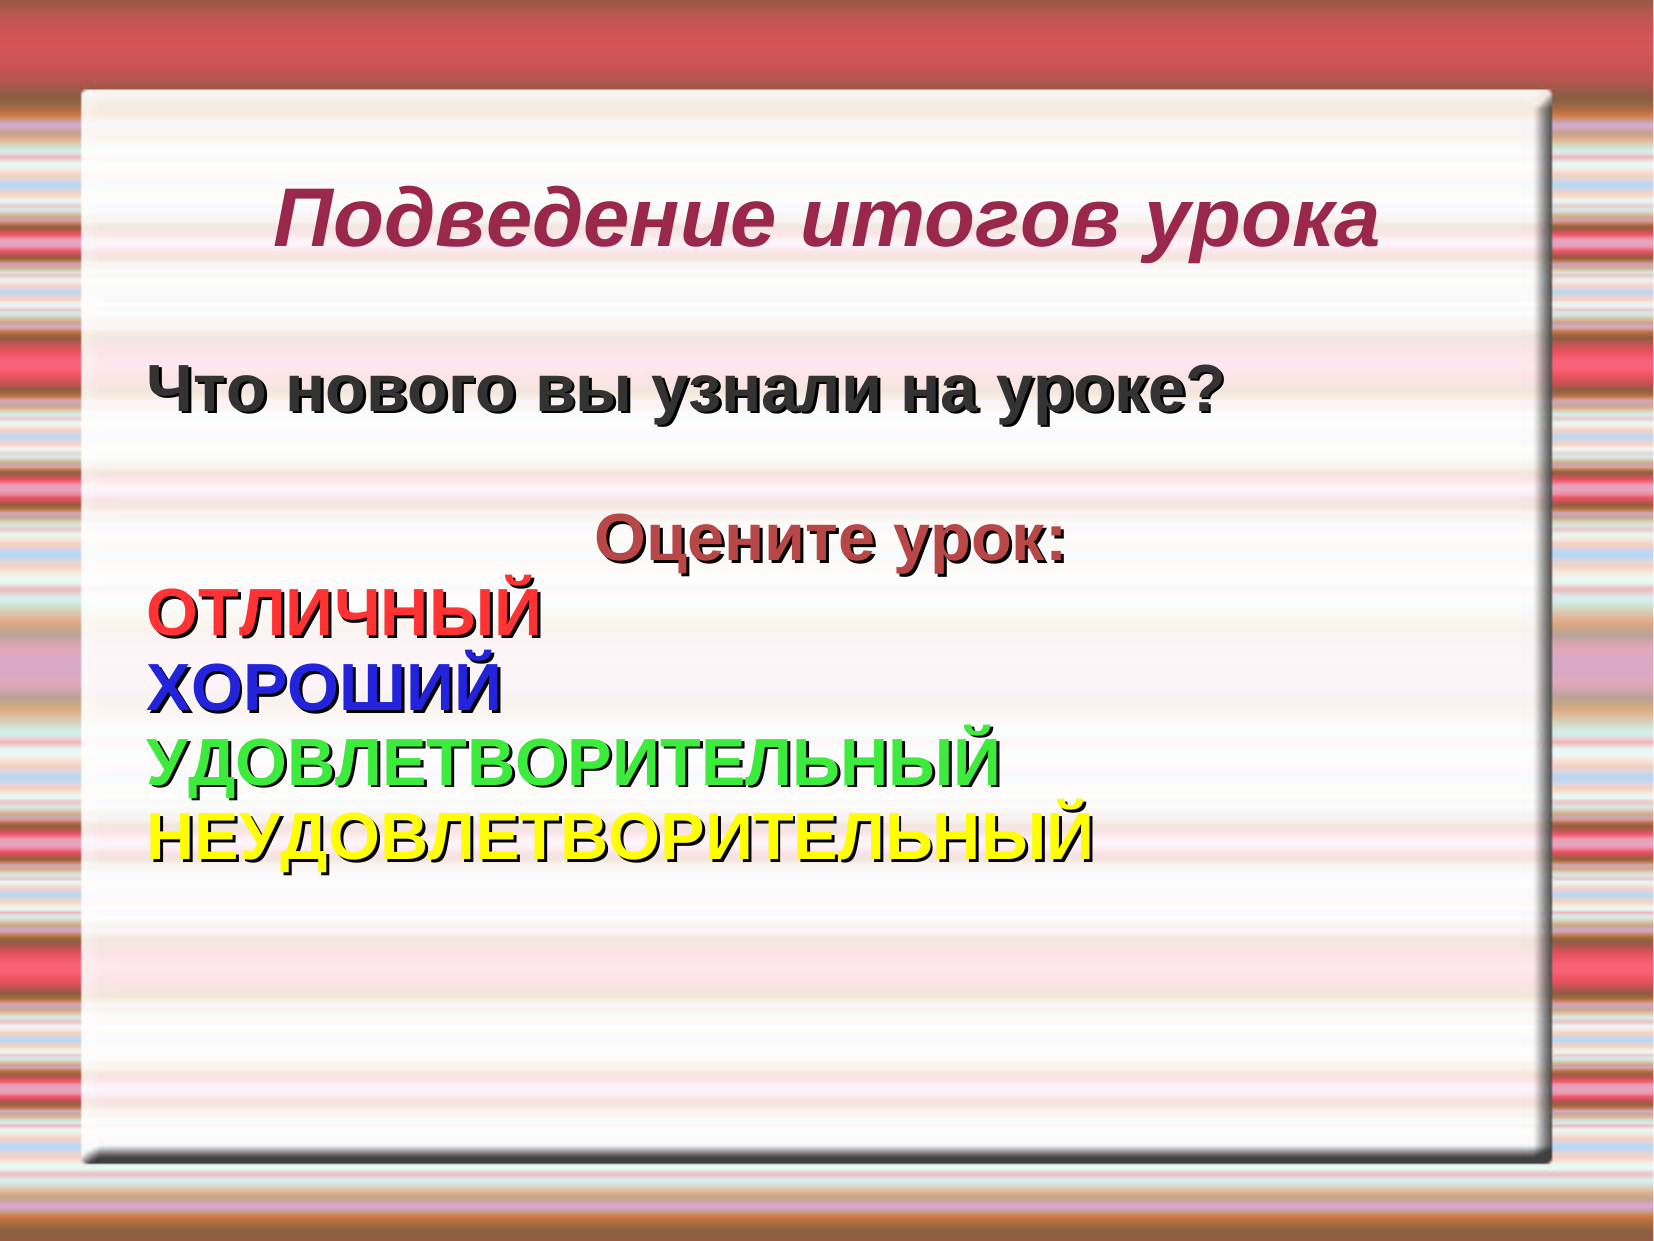

# Подведение итогов урока
Что нового вы узнали на уроке?
Оцените урок:
ОТЛИЧНЫЙ
ХОРОШИЙ
УДОВЛЕТВОРИТЕЛЬНЫЙ
НЕУДОВЛЕТВОРИТЕЛЬНЫЙ